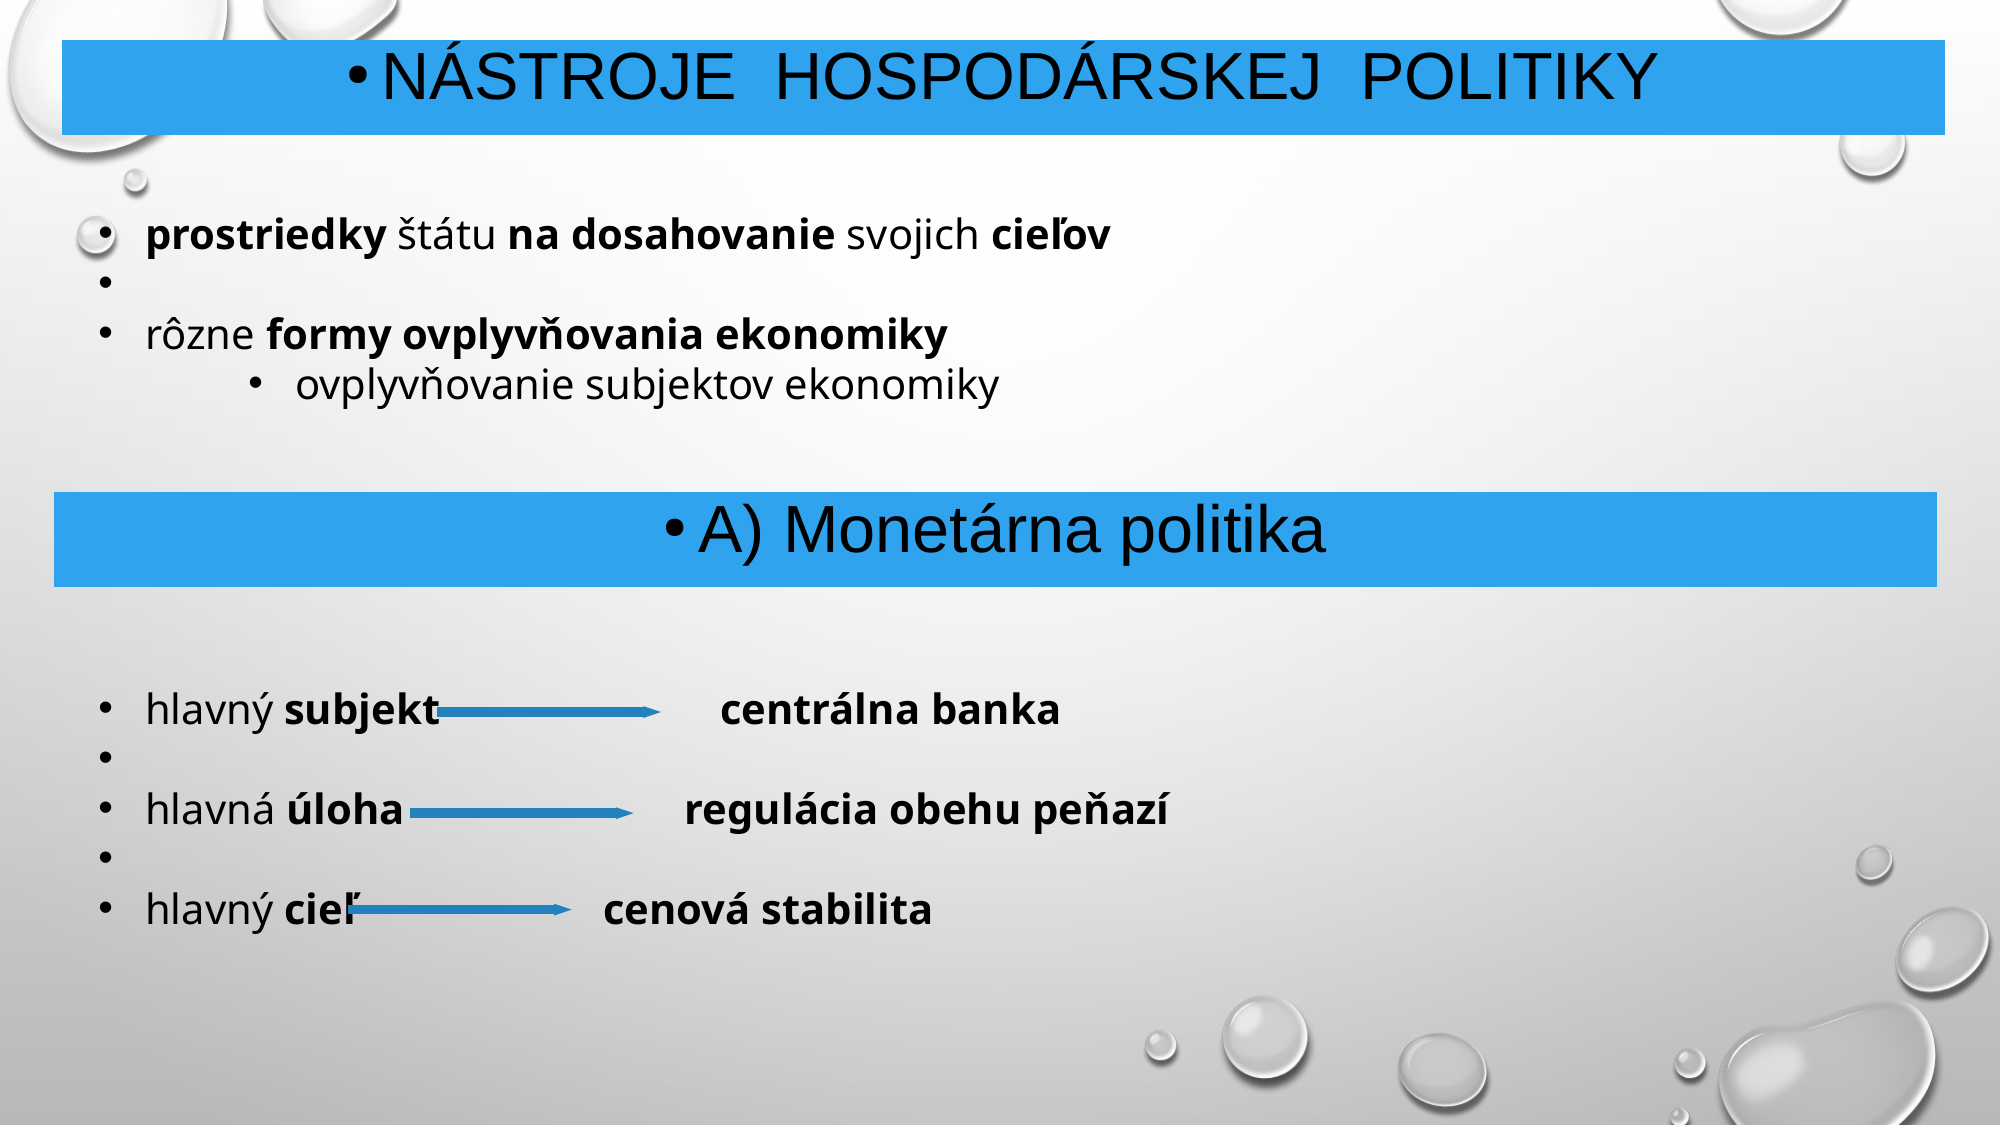

| NÁSTROJE HOSPODÁRSKEJ POLITIKY |
| --- |
prostriedky štátu na dosahovanie svojich cieľov
rôzne formy ovplyvňovania ekonomiky
ovplyvňovanie subjektov ekonomiky
| A) Monetárna politika |
| --- |
hlavný subjekt centrálna banka
hlavná úloha regulácia obehu peňazí
hlavný cieľ cenová stabilita